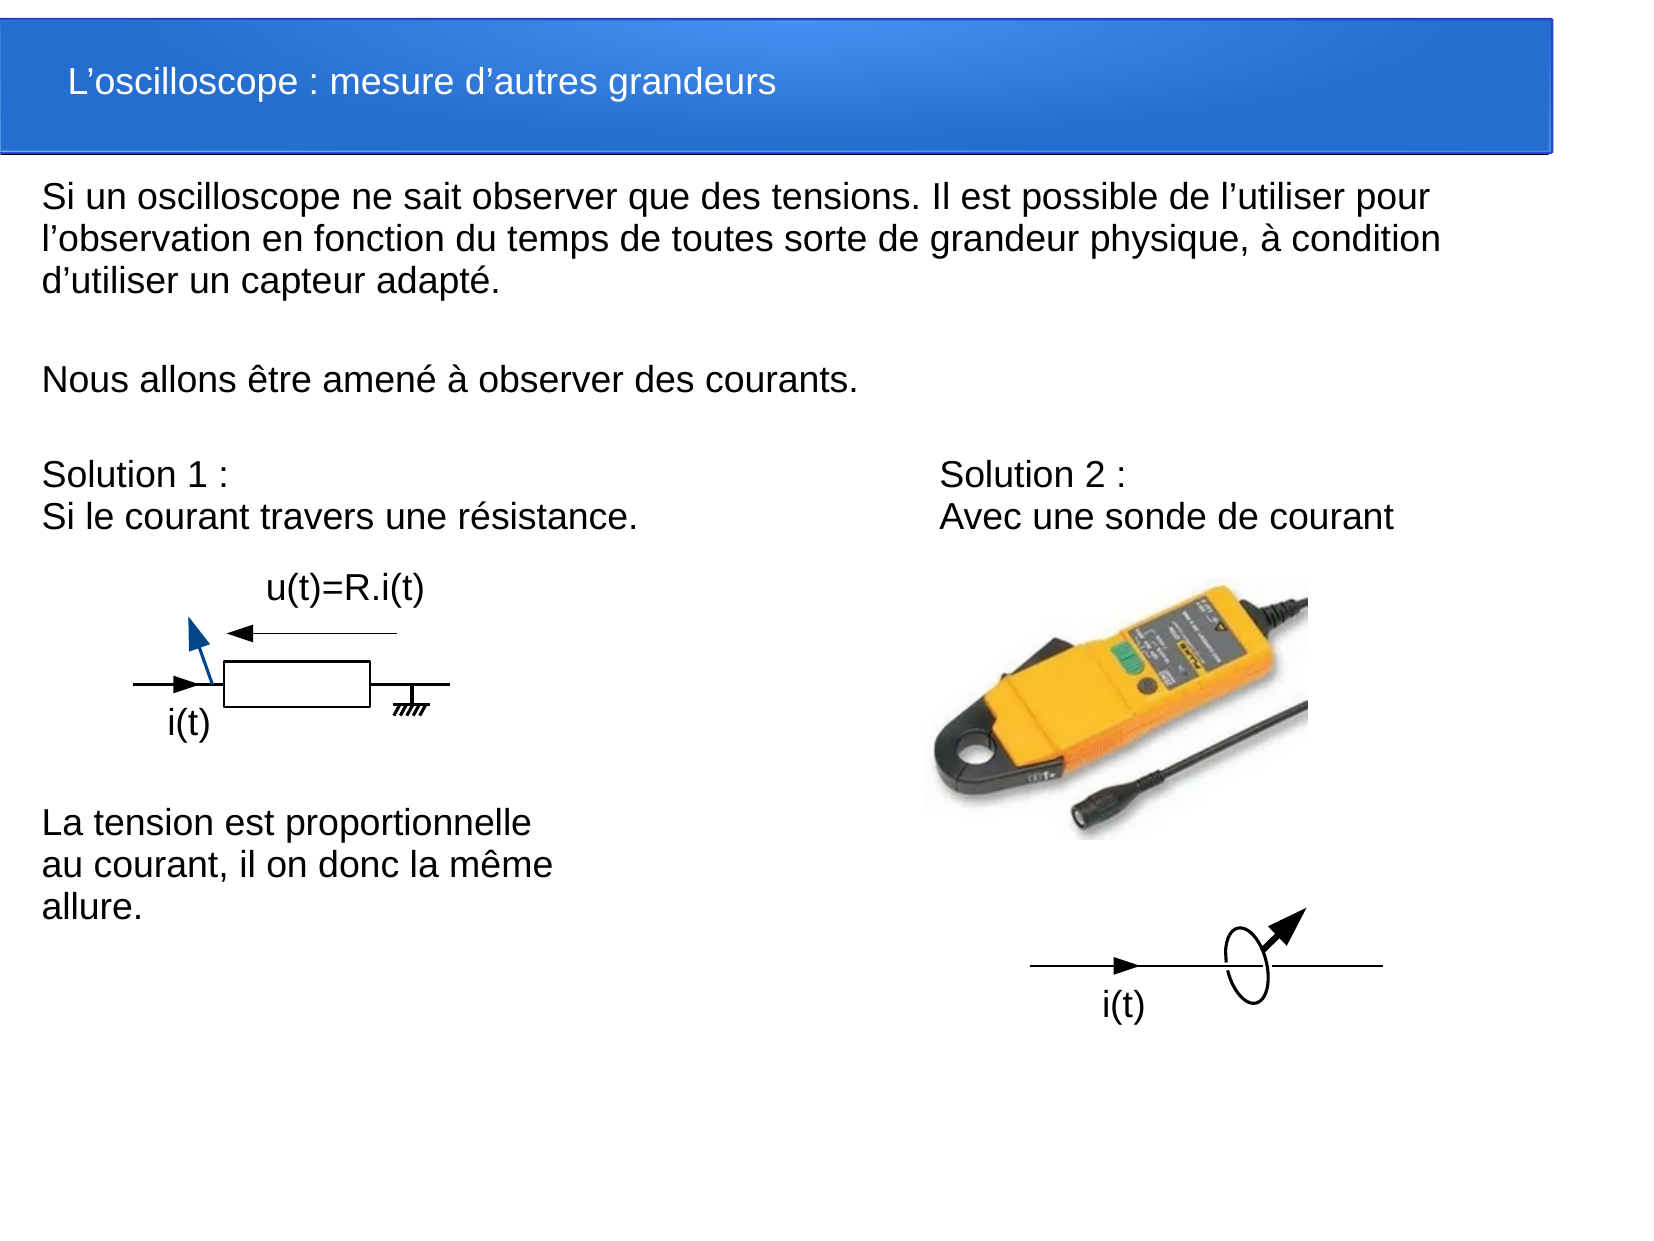

L’oscilloscope : mesure d’autres grandeurs
Si un oscilloscope ne sait observer que des tensions. Il est possible de l’utiliser pour l’observation en fonction du temps de toutes sorte de grandeur physique, à condition d’utiliser un capteur adapté.
Nous allons être amené à observer des courants.
Solution 1 :
Si le courant travers une résistance.
Solution 2 :
Avec une sonde de courant
u(t)=R.i(t)
i(t)
La tension est proportionnelle au courant, il on donc la même allure.
i(t)